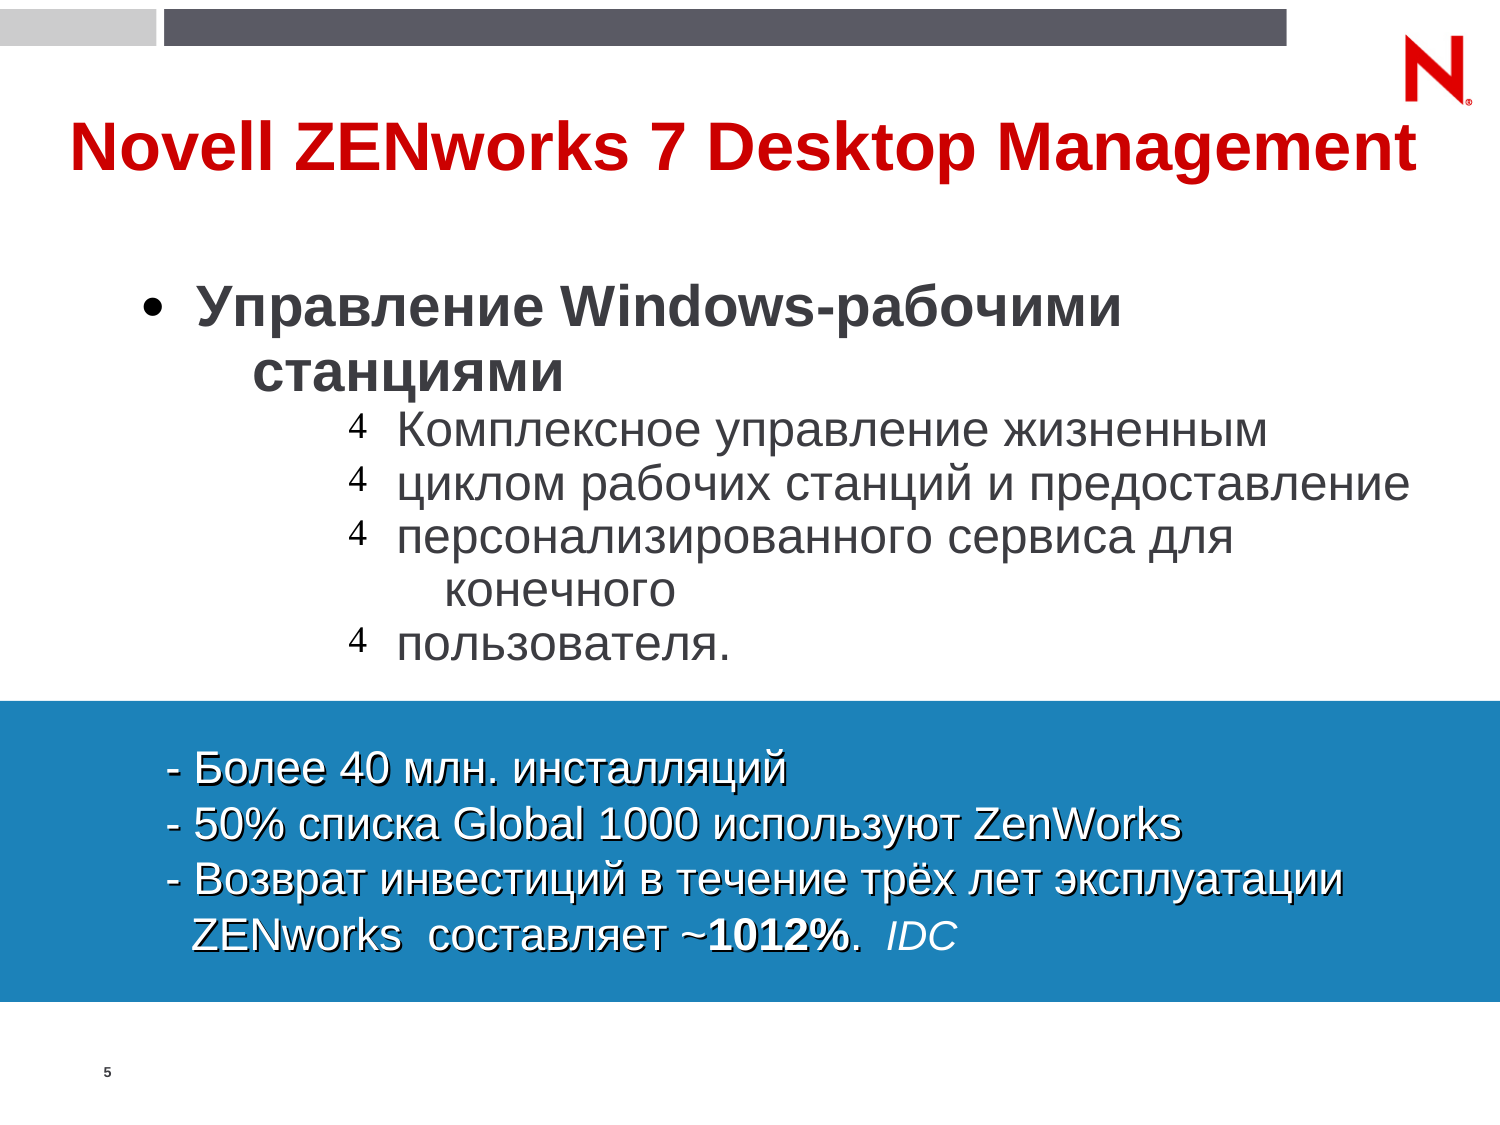

Novell ZENworks 7 Desktop Management
Управление Windows-рабочими станциями
Комплексное управление жизненным
циклом рабочих станций и предоставление
персонализированного сервиса для конечного
пользователя.
- Более 40 млн. инсталляций
- 50% списка Global 1000 используют ZenWorks
- Возврат инвестиций в течение трёх лет эксплуатации
 ZENworks составляет ~1012%. IDC